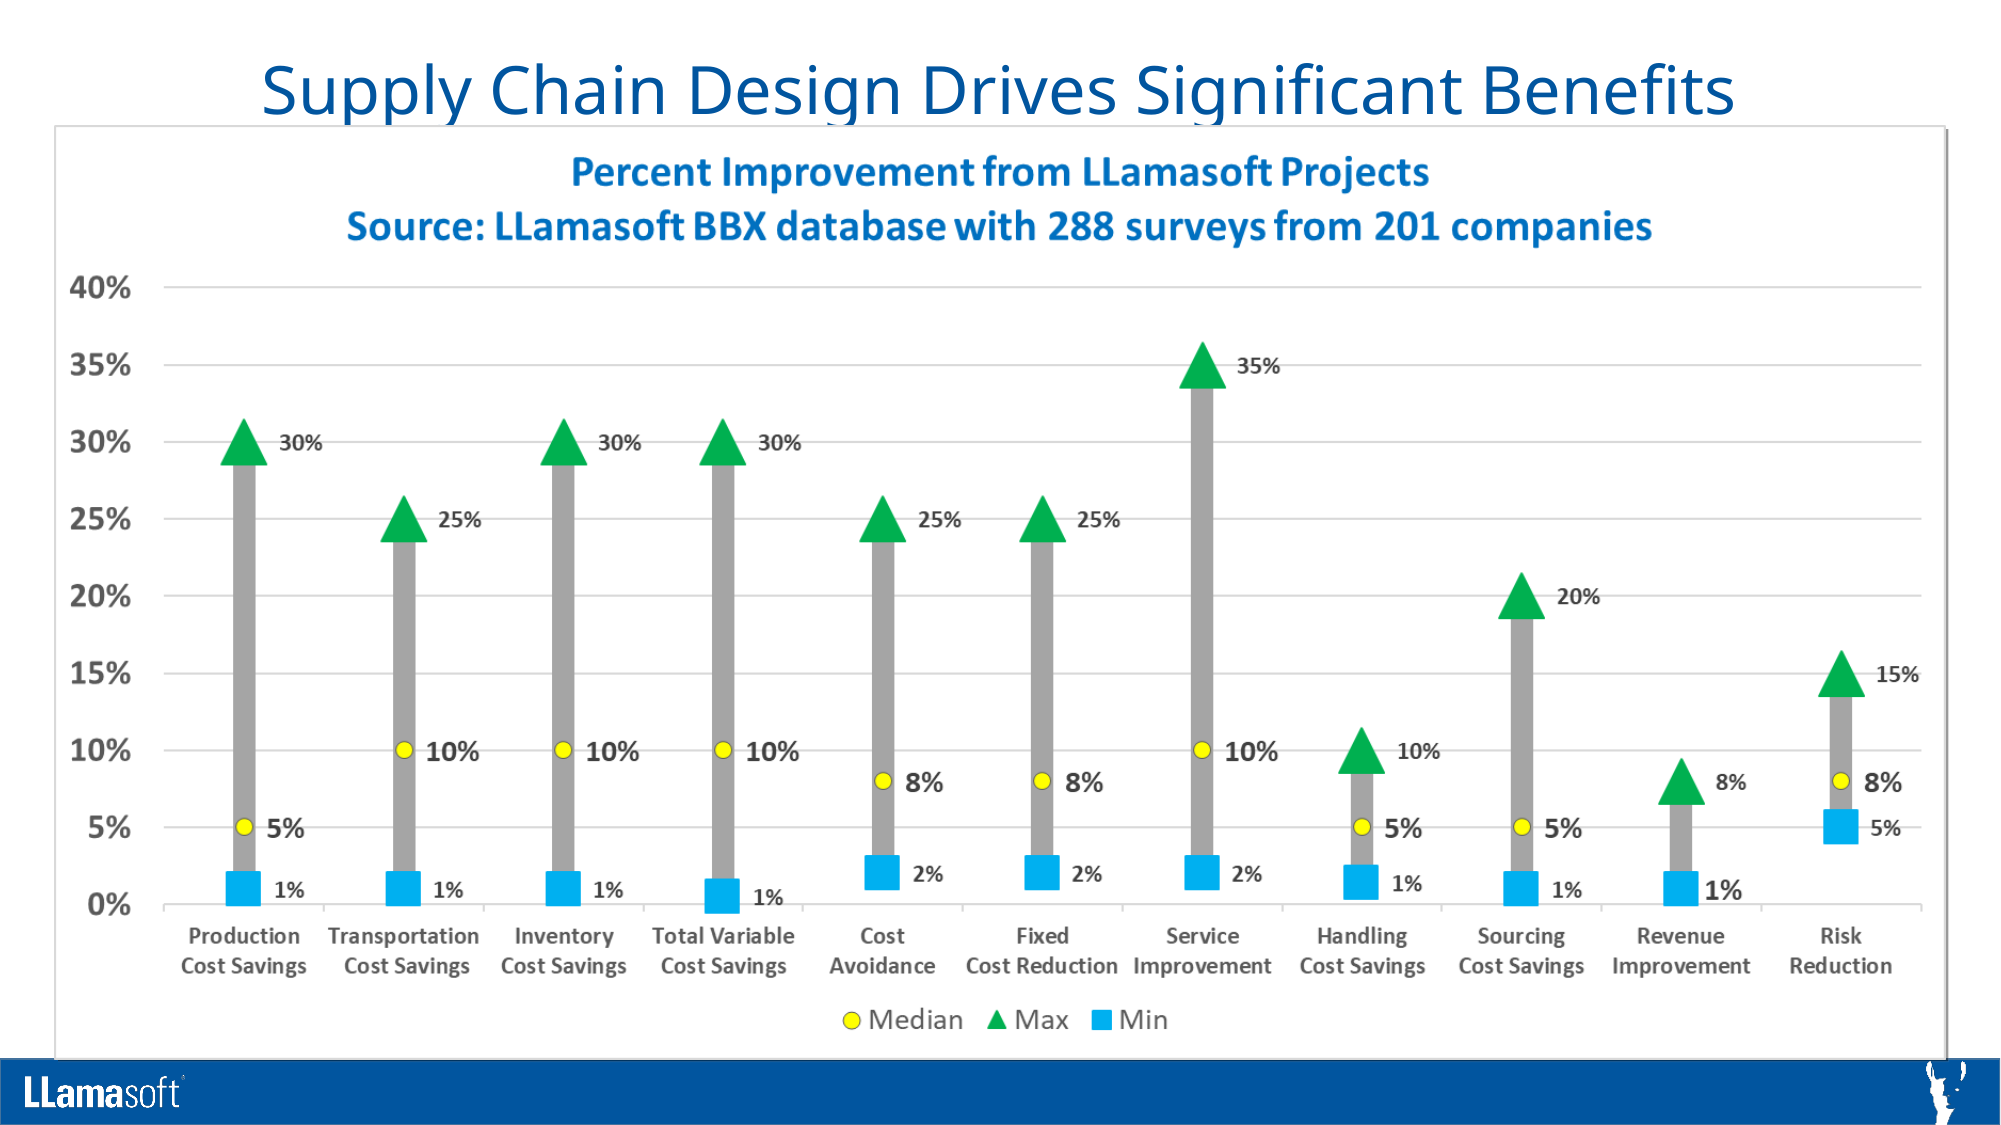

# Supply Chain Design Drives Significant Benefits